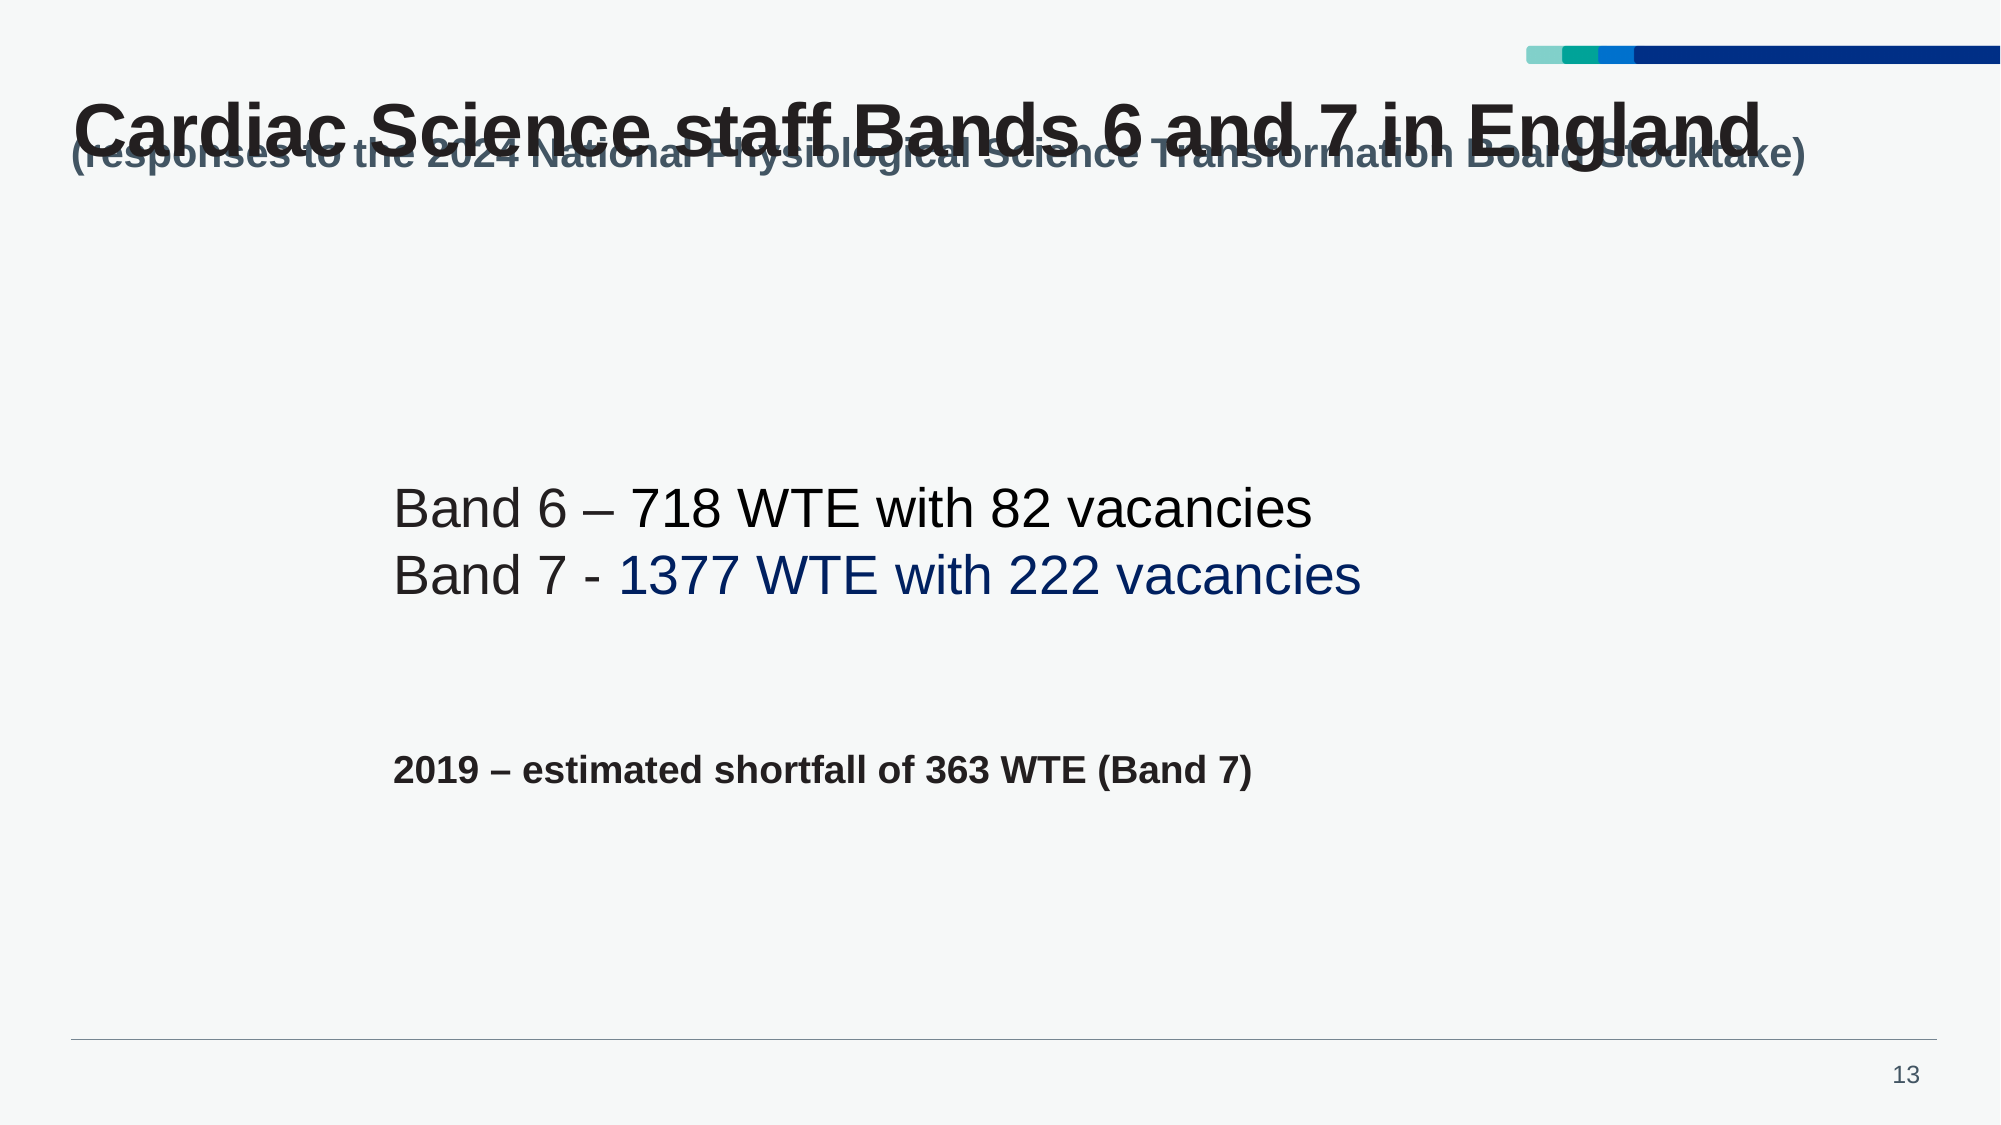

#
Cardiac Science staff Bands 6 and 7 in England
(responses to the 2024 National Physiological Science Transformation Board Stocktake)
Band 6 – 718 WTE with 82 vacancies
Band 7 - 1377 WTE with 222 vacancies
2019 – estimated shortfall of 363 WTE (Band 7)